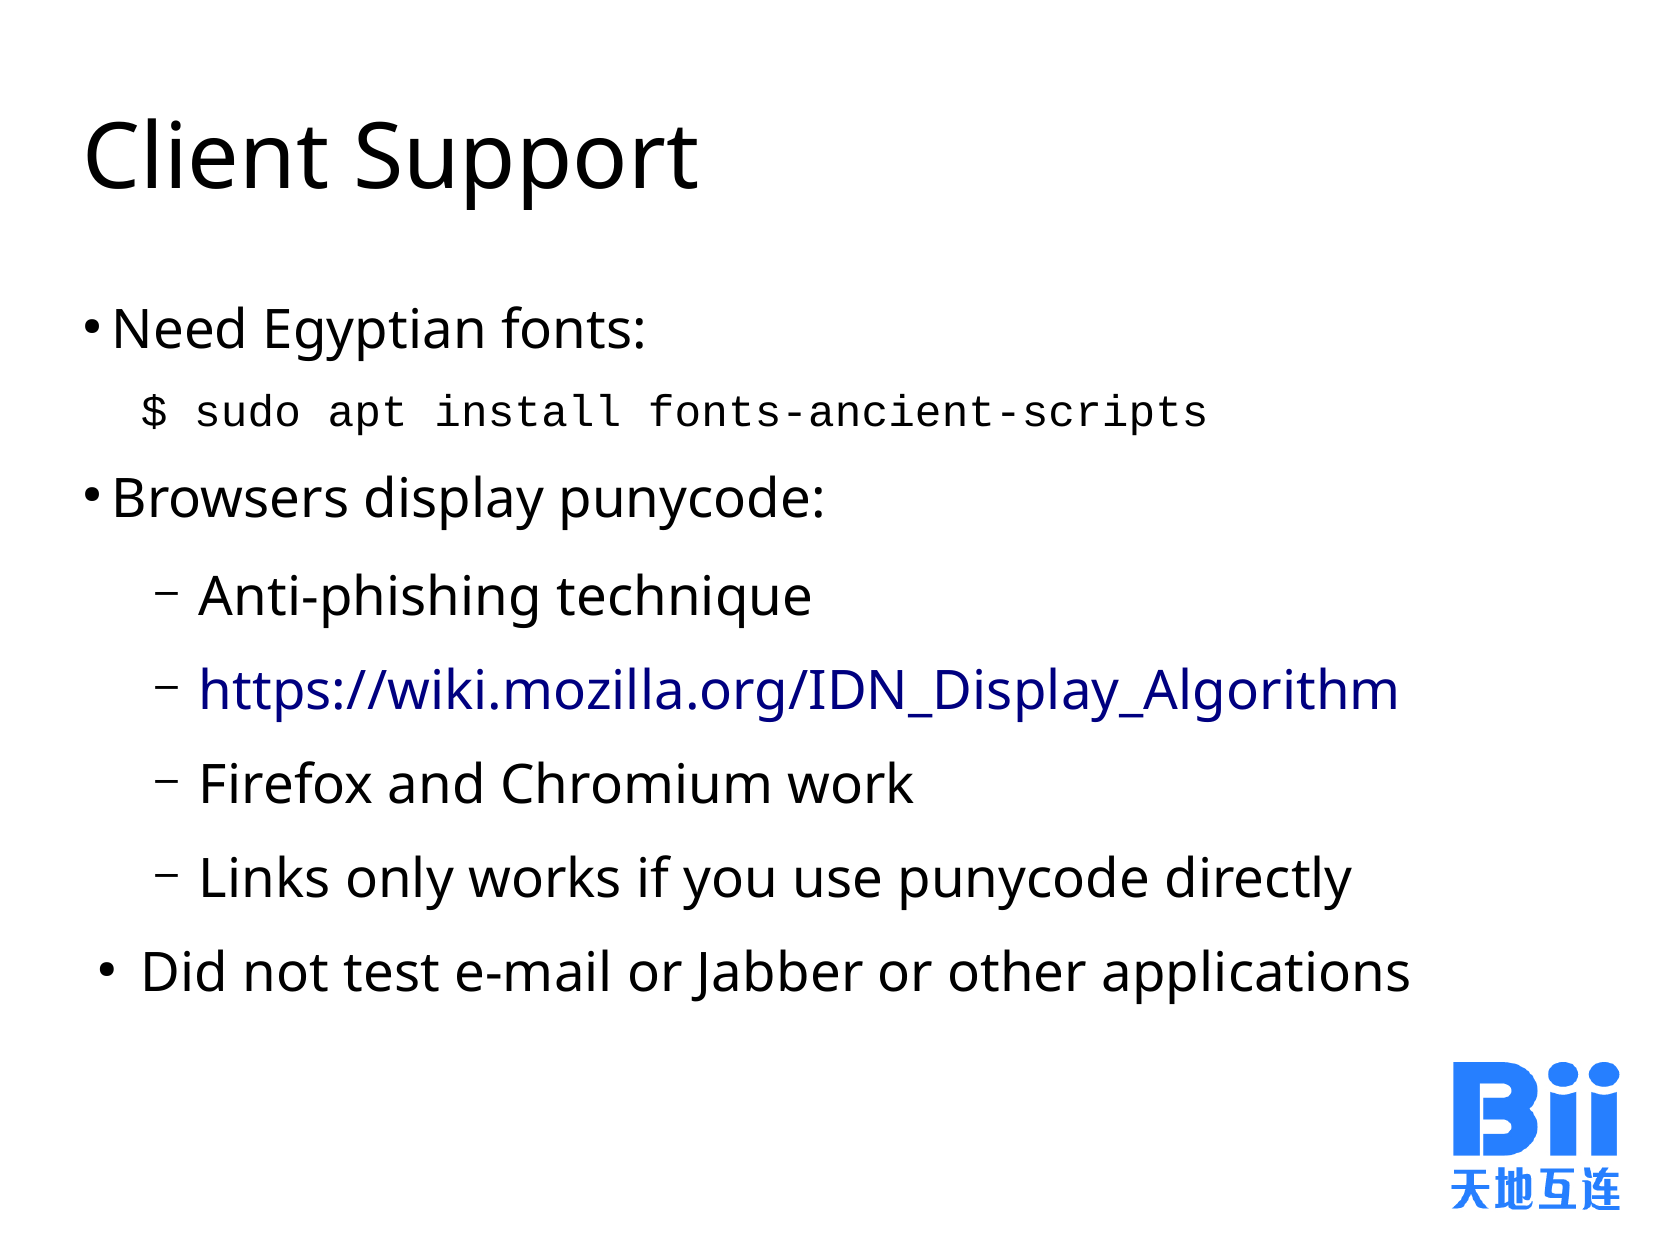

# Client Support
Need Egyptian fonts:
$ sudo apt install fonts-ancient-scripts
Browsers display punycode:
Anti-phishing technique
https://wiki.mozilla.org/IDN_Display_Algorithm
Firefox and Chromium work
Links only works if you use punycode directly
Did not test e-mail or Jabber or other applications